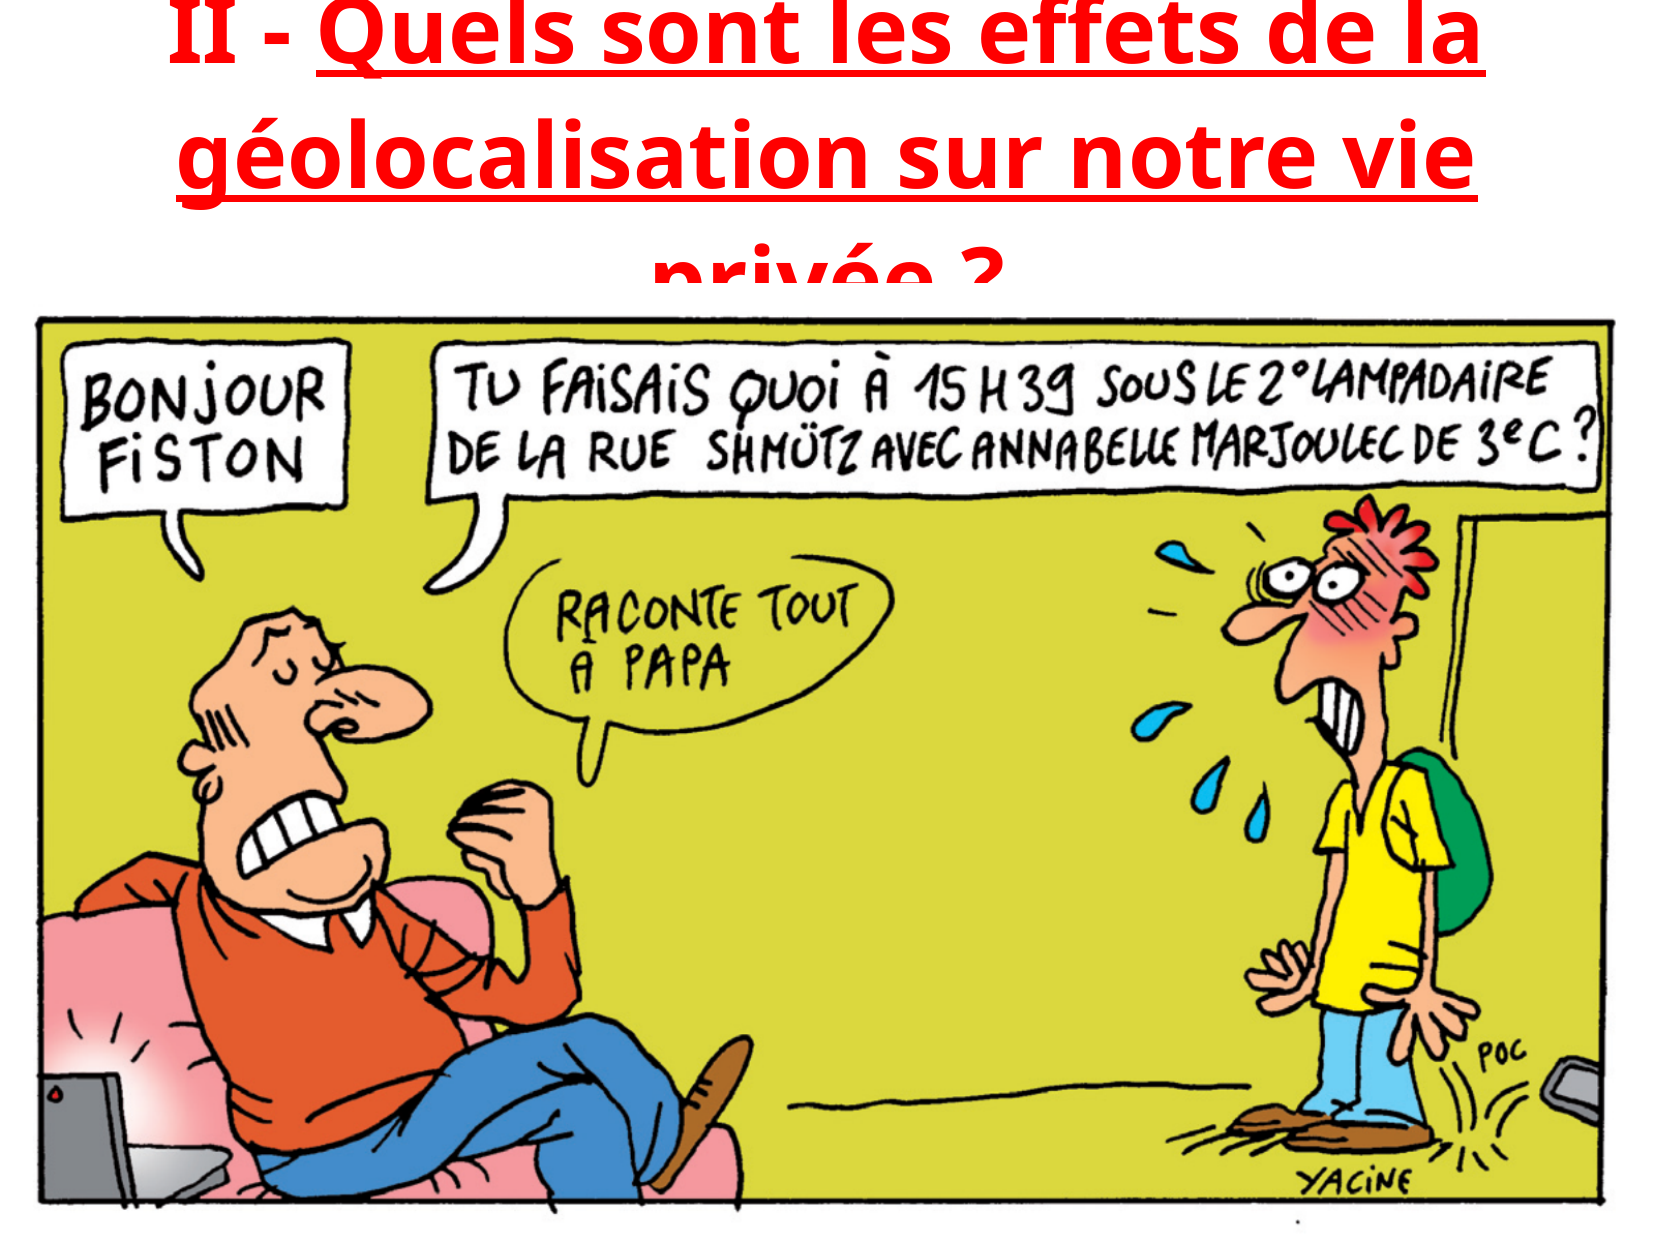

# II - Quels sont les effets de la géolocalisation sur notre vie privée ?